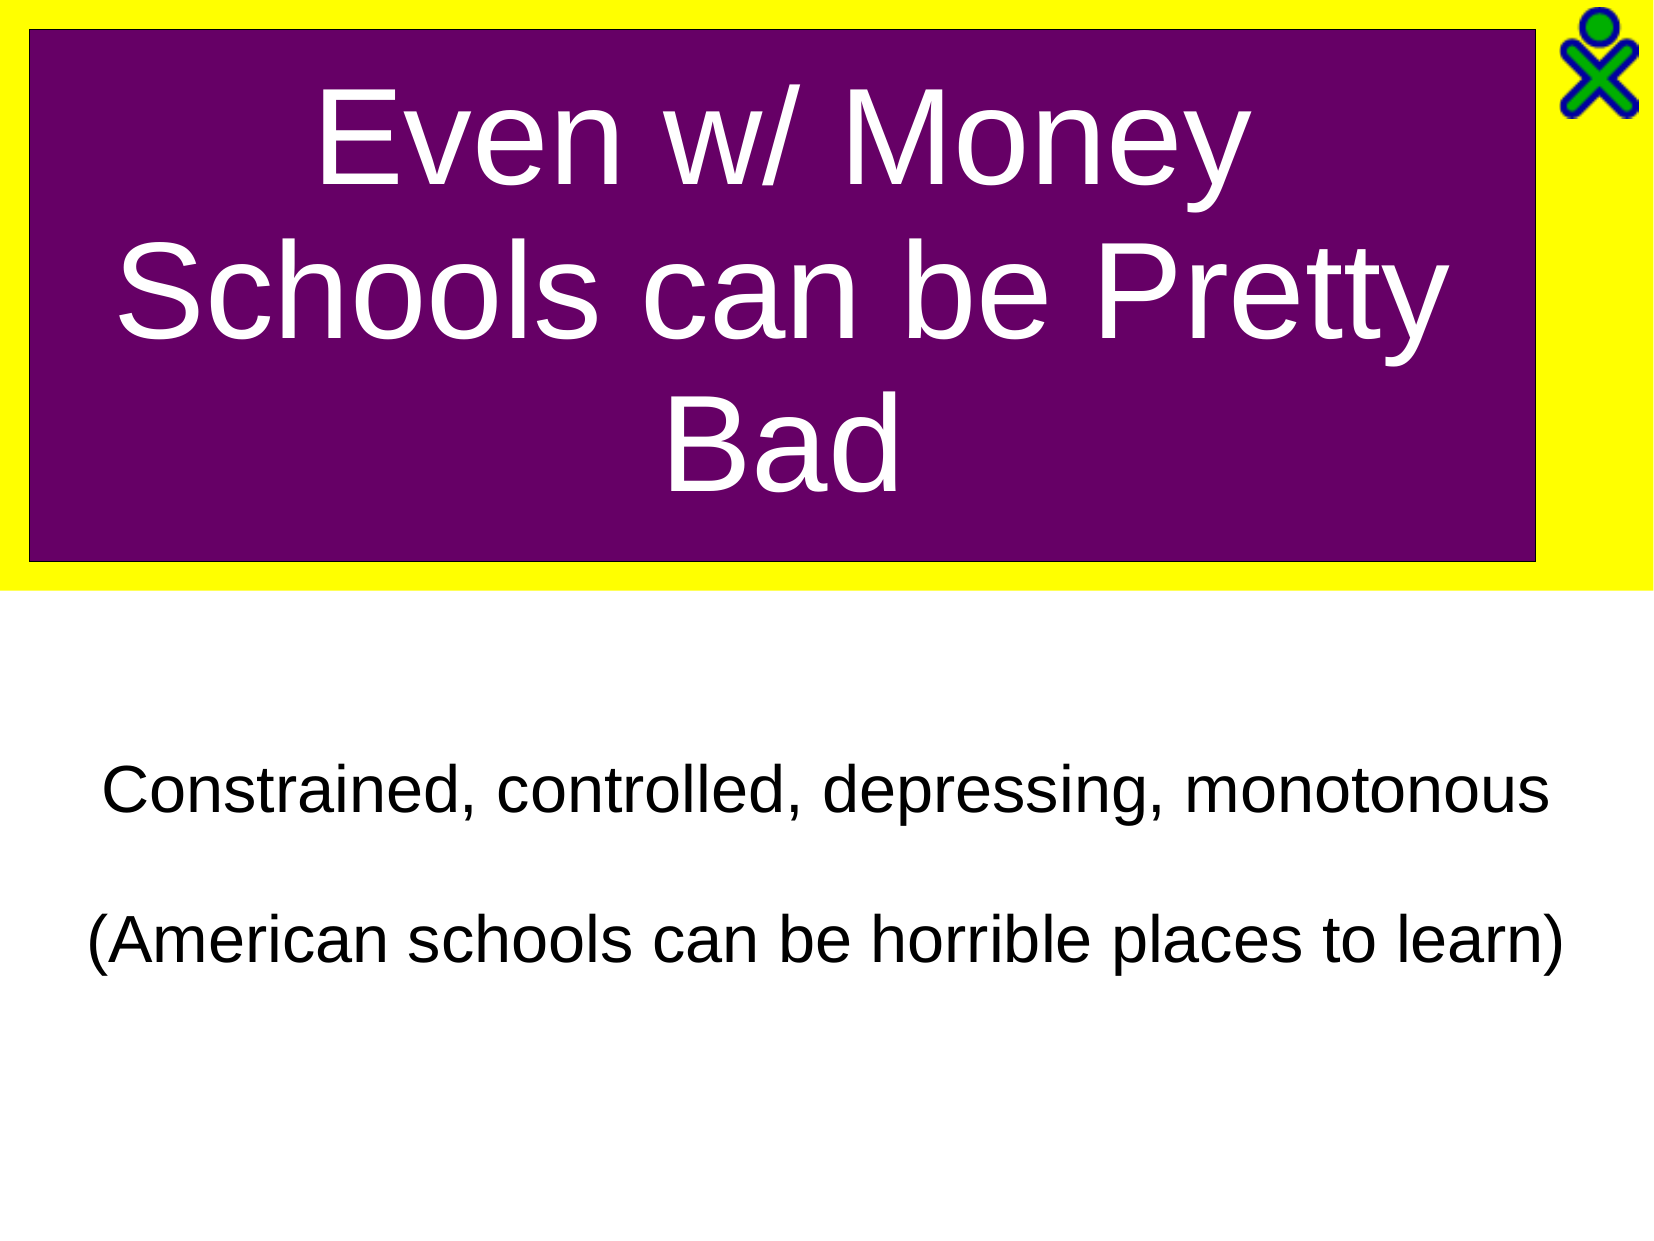

# Even w/ Money Schools can be Pretty Bad
Constrained, controlled, depressing, monotonous
(American schools can be horrible places to learn)